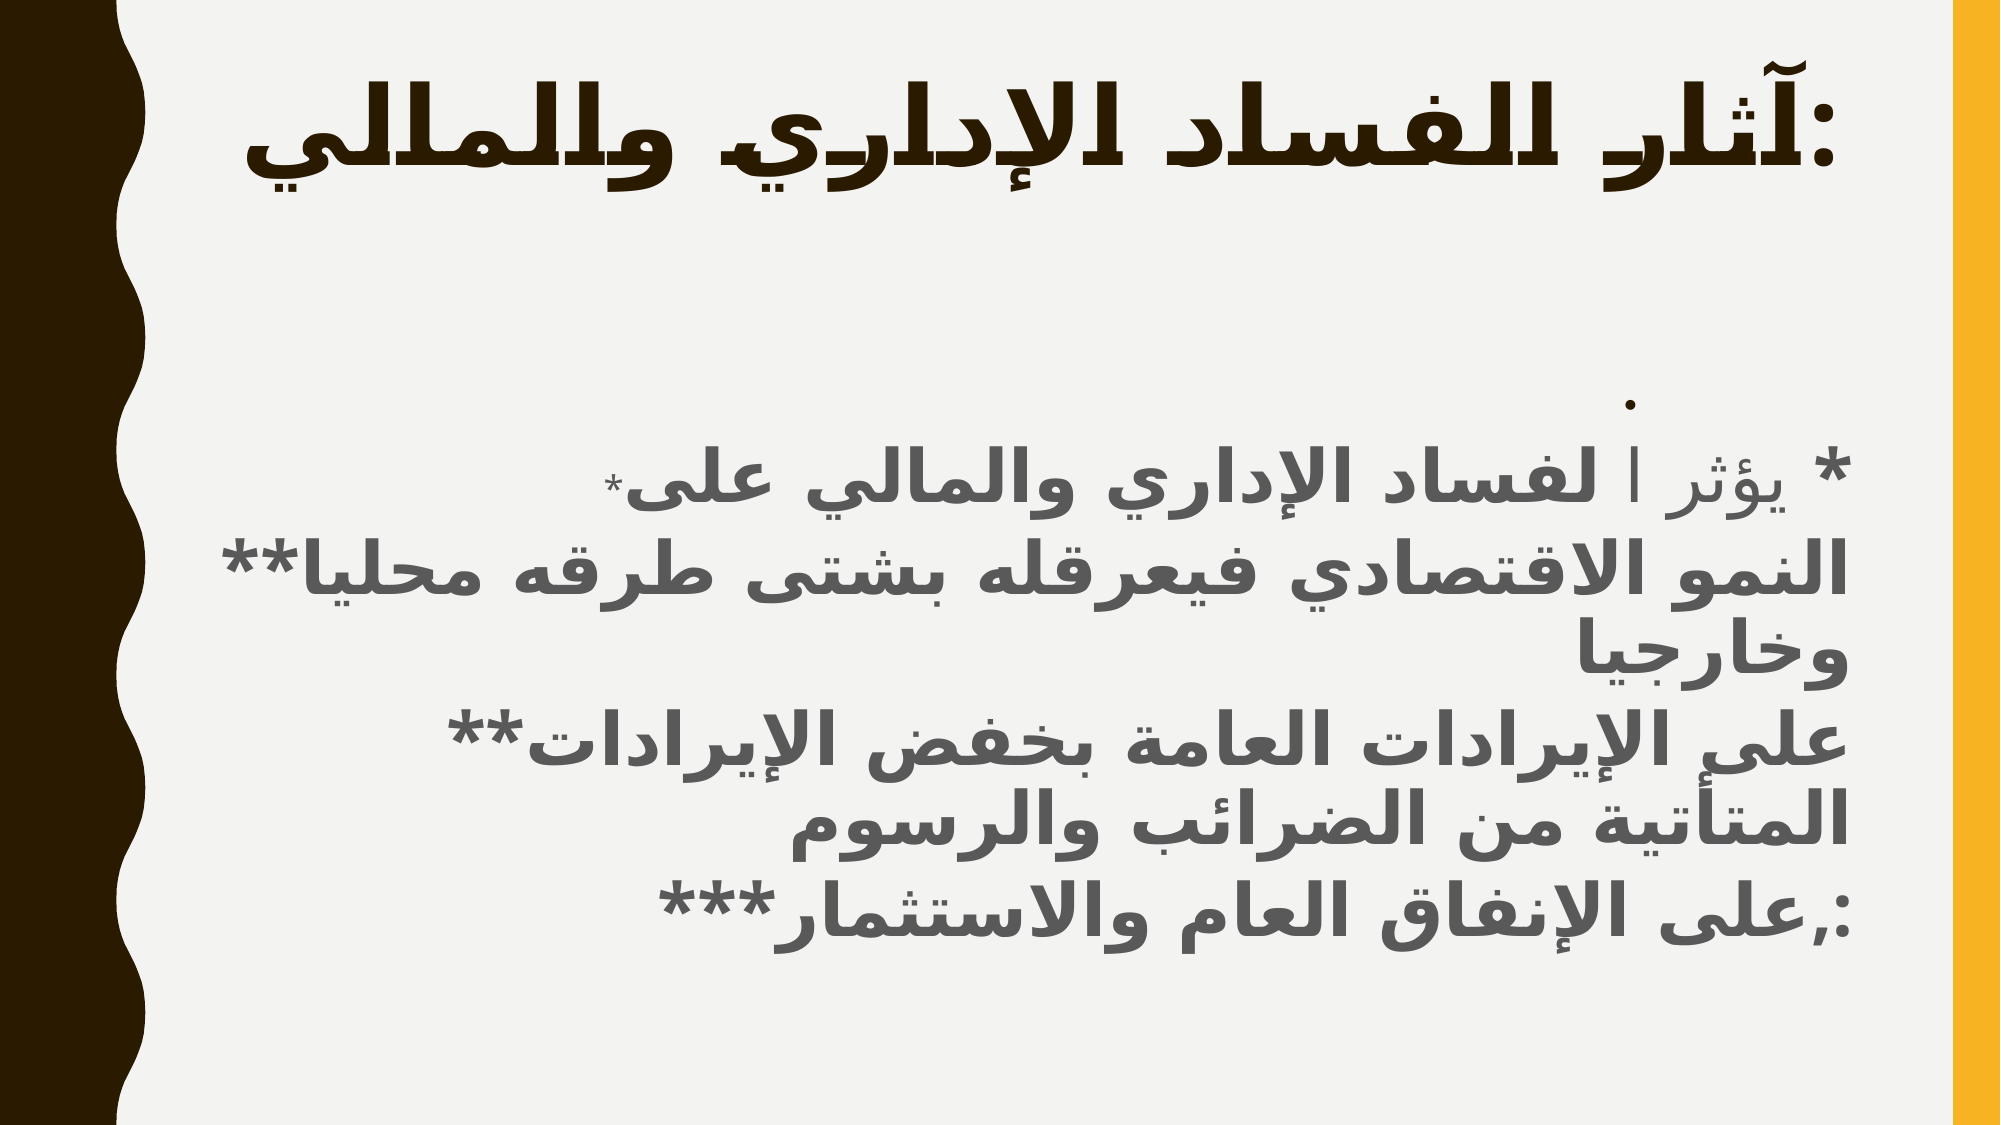

# آثار الفساد الإداري والمالي:
*يؤثر ا لفساد الإداري والمالي على *
**النمو الاقتصادي فيعرقله بشتى طرقه محليا وخارجيا
**على الإيرادات العامة بخفض الإيرادات المتأتية من الضرائب والرسوم
***على الإنفاق العام والاستثمار,: